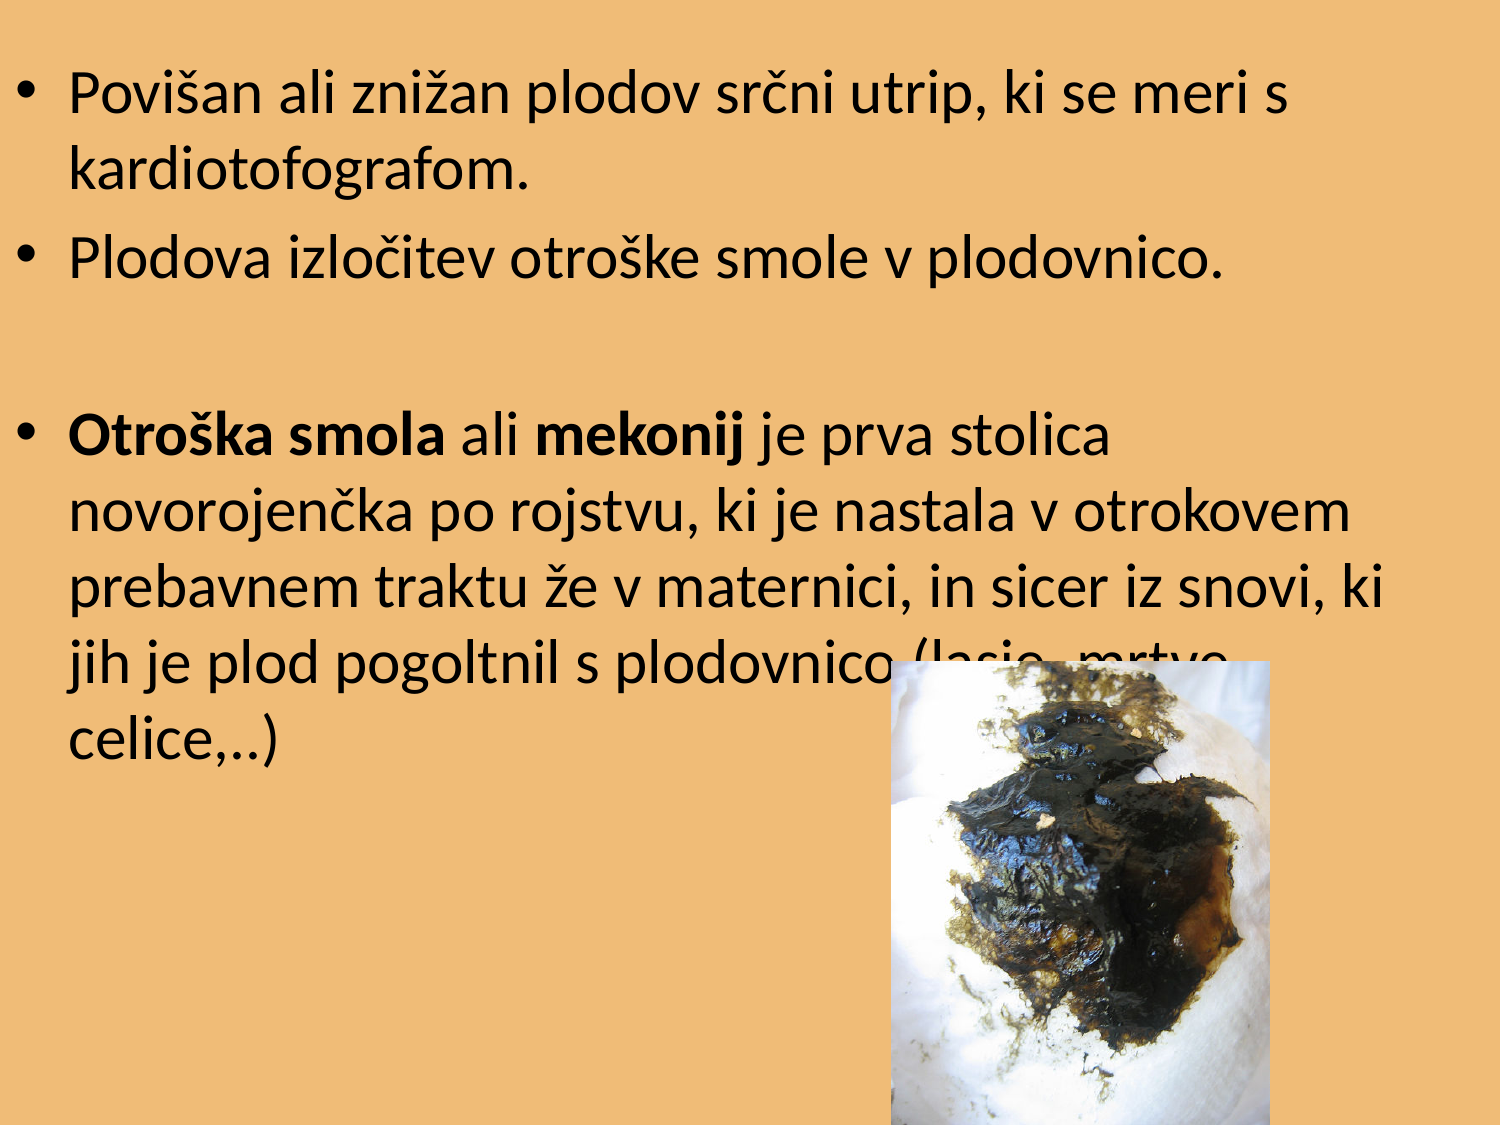

# Povišan ali znižan plodov srčni utrip, ki se meri s kardiotofografom.
Plodova izločitev otroške smole v plodovnico.
Otroška smola ali mekonij je prva stolica novorojenčka po rojstvu, ki je nastala v otrokovem prebavnem traktu že v maternici, in sicer iz snovi, ki jih je plod pogoltnil s plodovnico (lasje, mrtve celice,..)